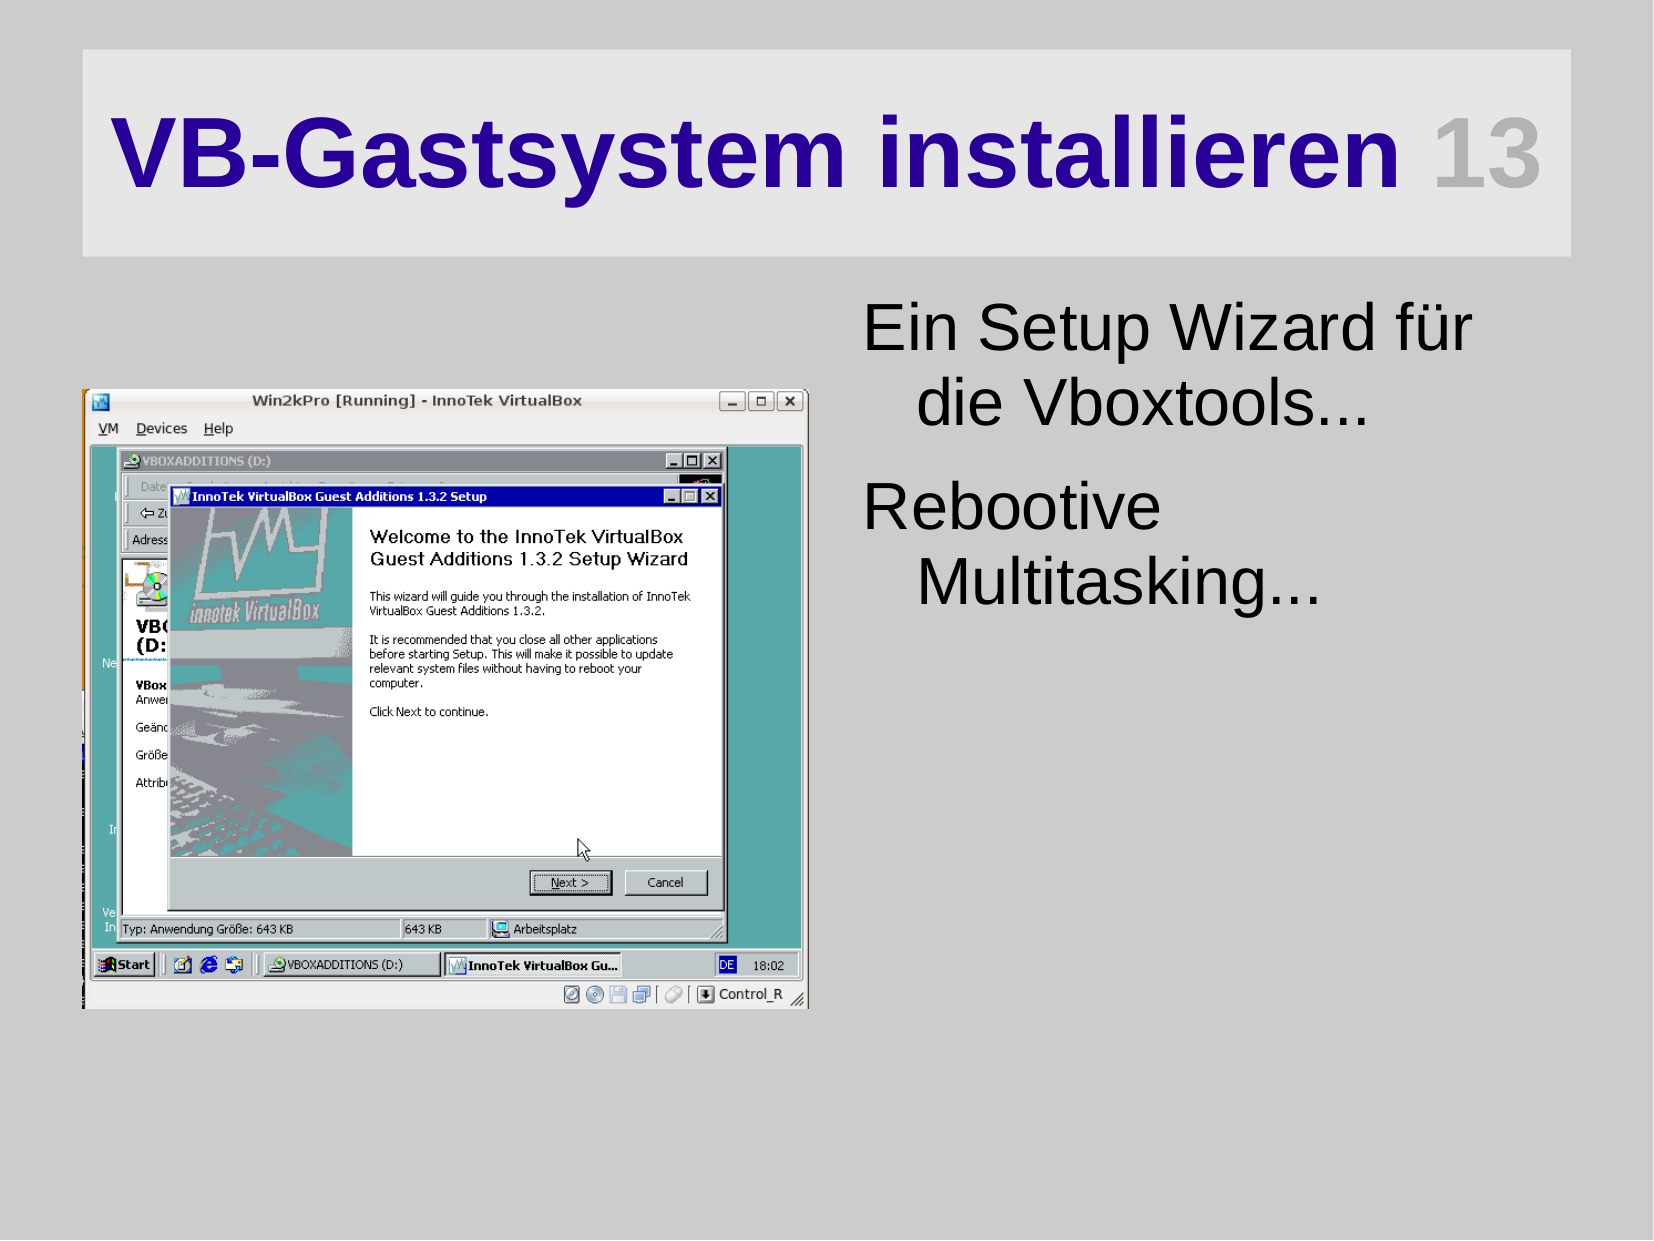

# VB-Gastsystem installieren 13
Ein Setup Wizard für die Vboxtools...
Rebootive Multitasking...